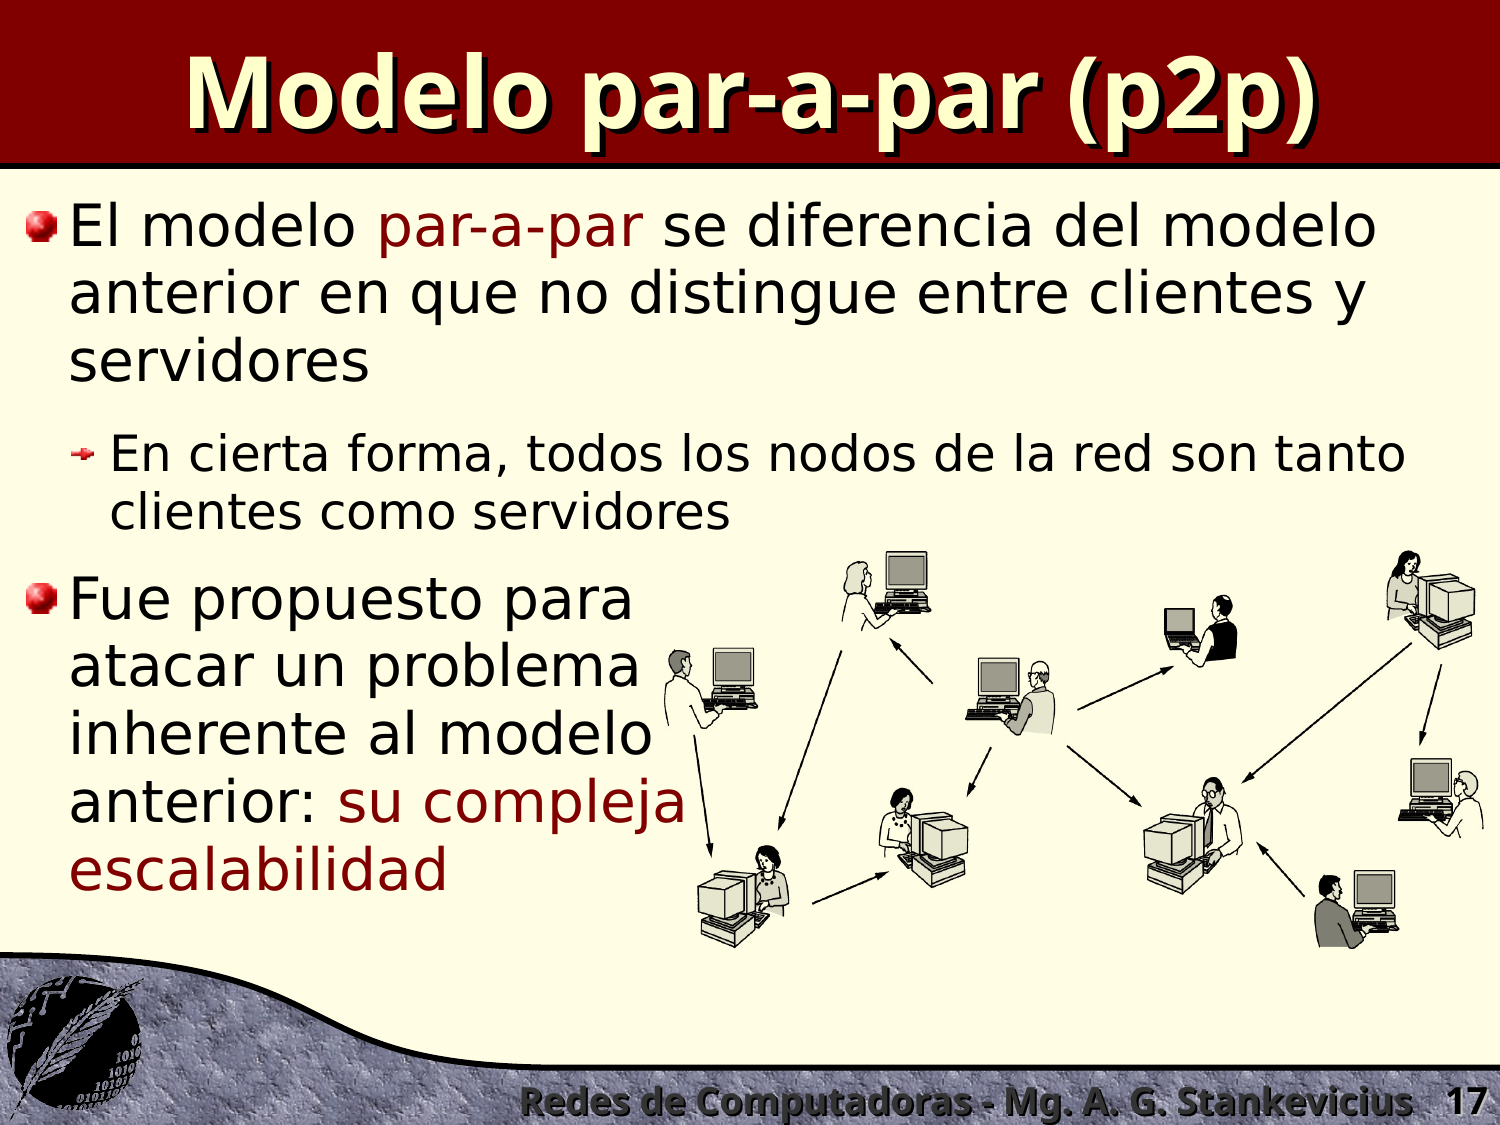

# Modelo par-a-par (p2p)
El modelo par-a-par se diferencia del modelo anterior en que no distingue entre clientes y servidores
En cierta forma, todos los nodos de la red son tanto
clientes como servidores
Fue propuesto para
atacar un problema
inherente al modelo
anterior: su compleja
escalabilidad
17